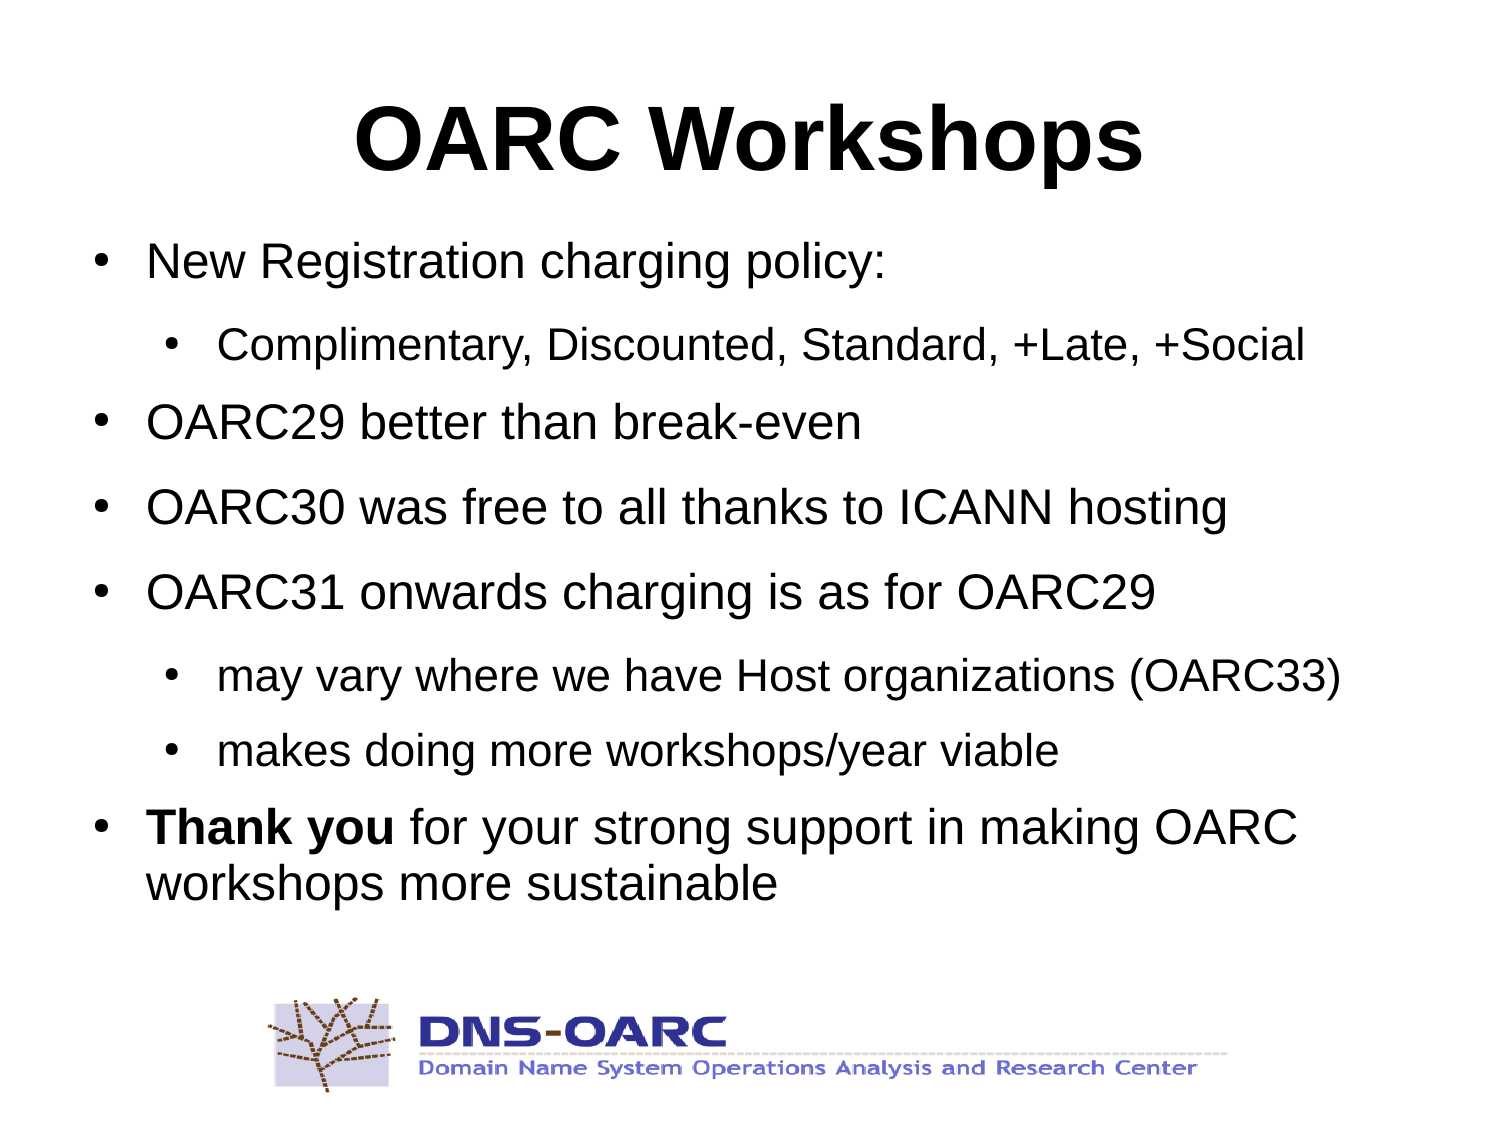

# OARC Workshops
New Registration charging policy:
Complimentary, Discounted, Standard, +Late, +Social
OARC29 better than break-even
OARC30 was free to all thanks to ICANN hosting
OARC31 onwards charging is as for OARC29
may vary where we have Host organizations (OARC33)
makes doing more workshops/year viable
Thank you for your strong support in making OARC workshops more sustainable